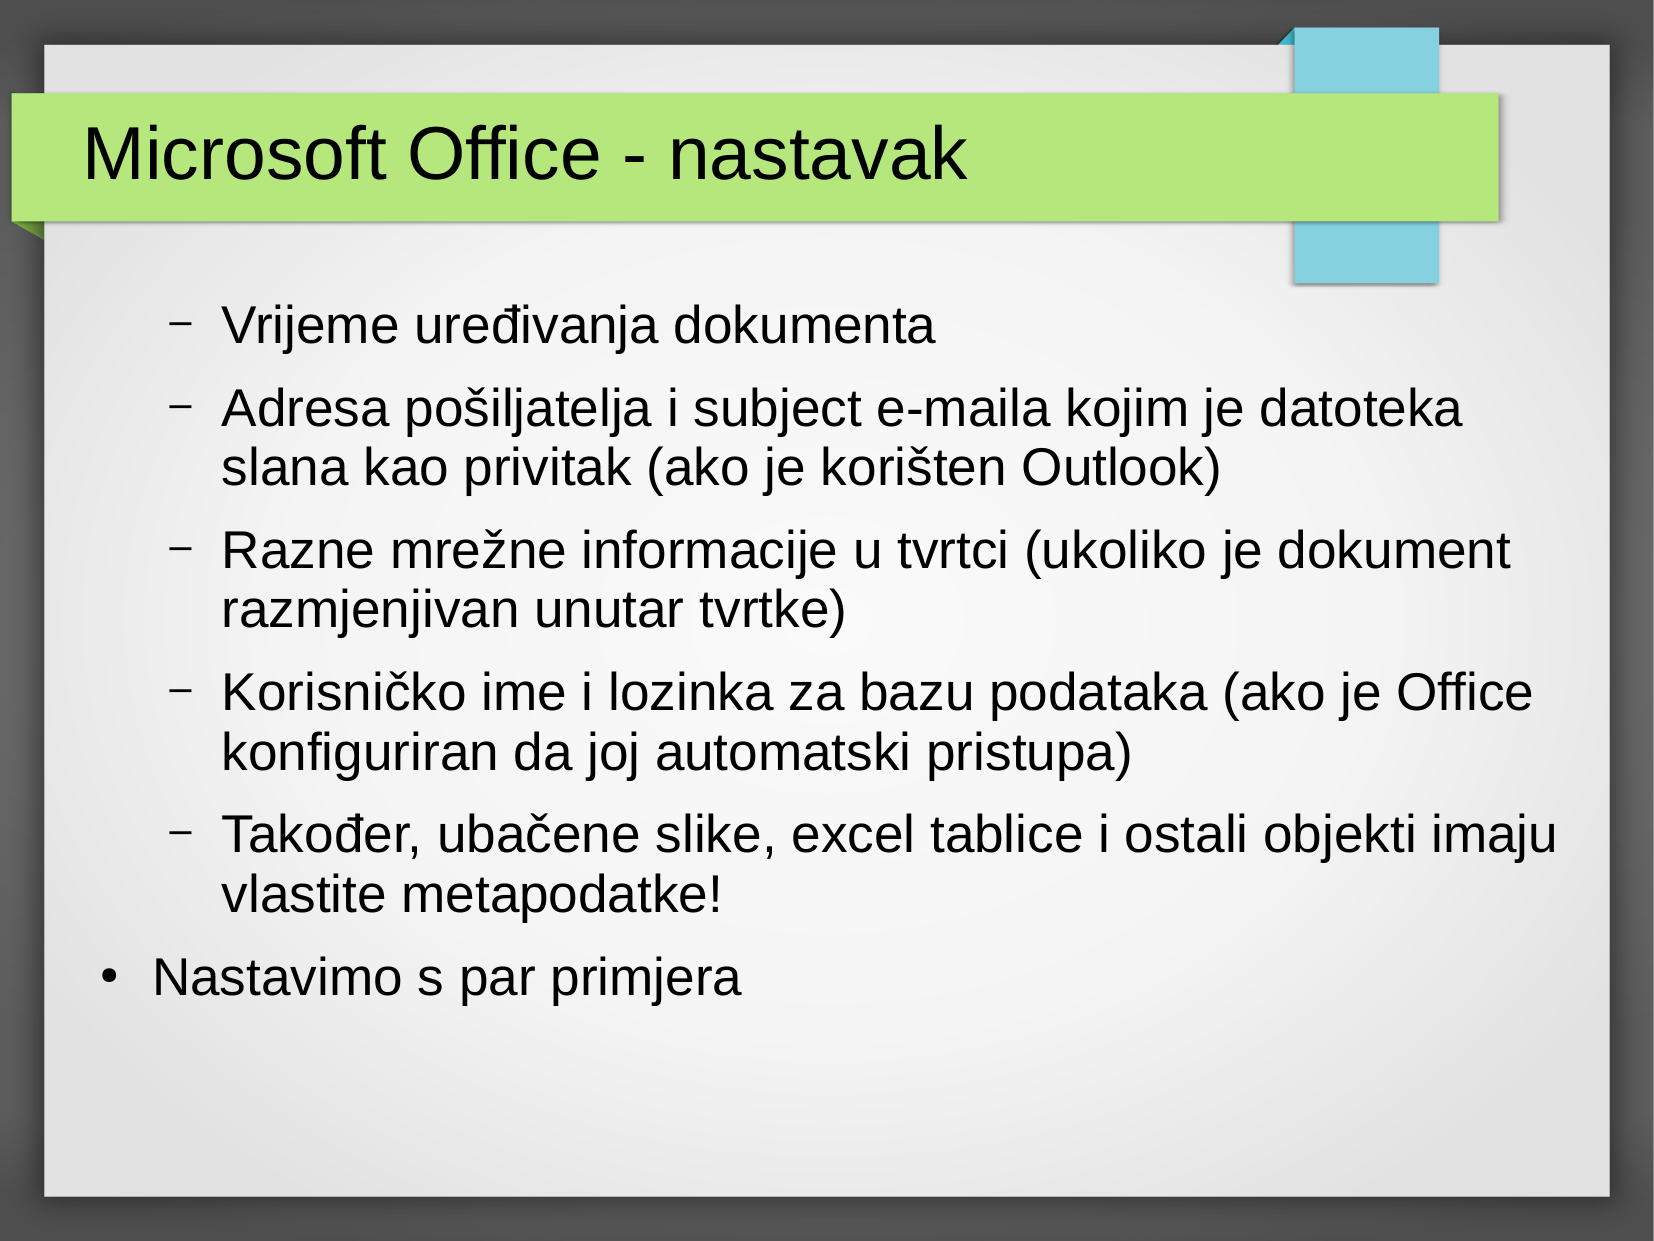

# Microsoft Office - nastavak
Vrijeme uređivanja dokumenta
Adresa pošiljatelja i subject e-maila kojim je datoteka slana kao privitak (ako je korišten Outlook)
Razne mrežne informacije u tvrtci (ukoliko je dokument razmjenjivan unutar tvrtke)
Korisničko ime i lozinka za bazu podataka (ako je Office konfiguriran da joj automatski pristupa)
Također, ubačene slike, excel tablice i ostali objekti imaju vlastite metapodatke!
Nastavimo s par primjera